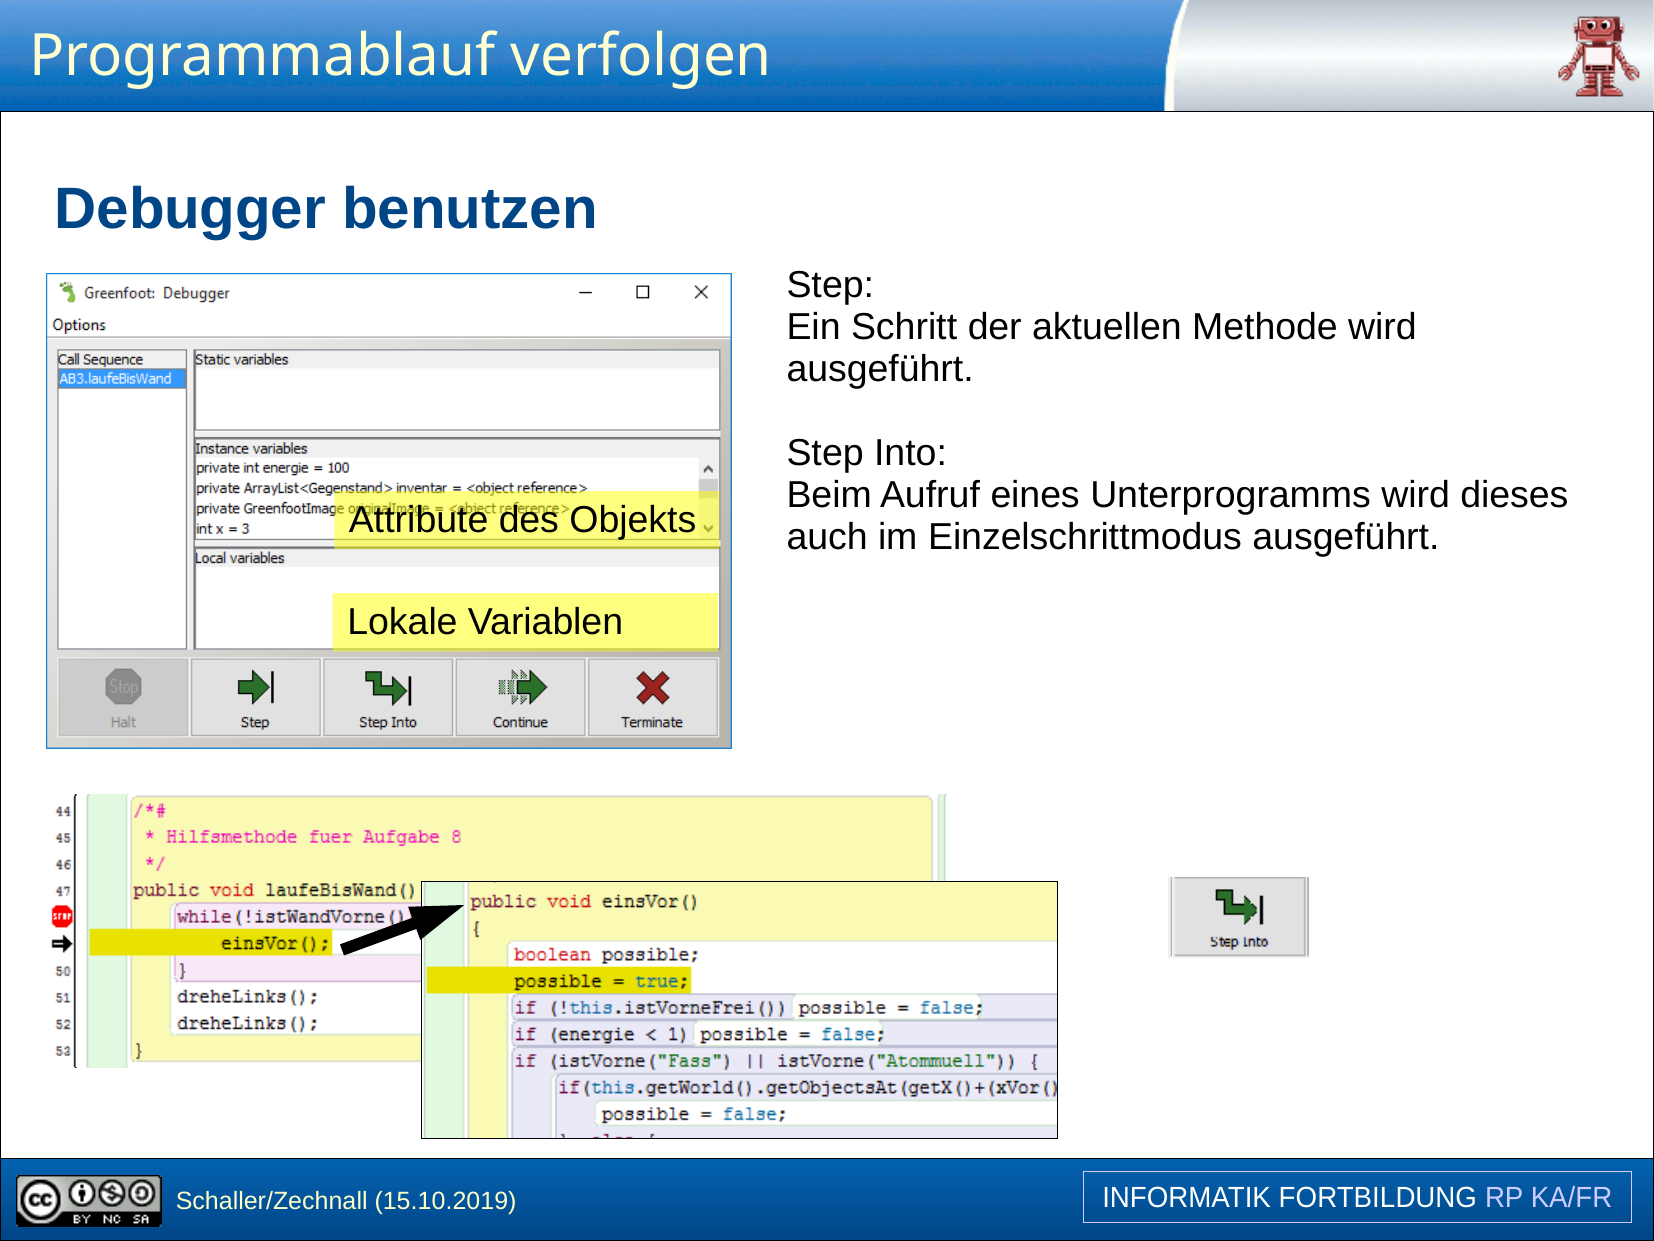

# Programmablauf verfolgen
Debugger benutzen
Step:
Ein Schritt der aktuellen Methode wird ausgeführt.
Step Into:
Beim Aufruf eines Unterprogramms wird dieses auch im Einzelschrittmodus ausgeführt.
Attribute des Objekts
Lokale Variablen
6
23.04.2009